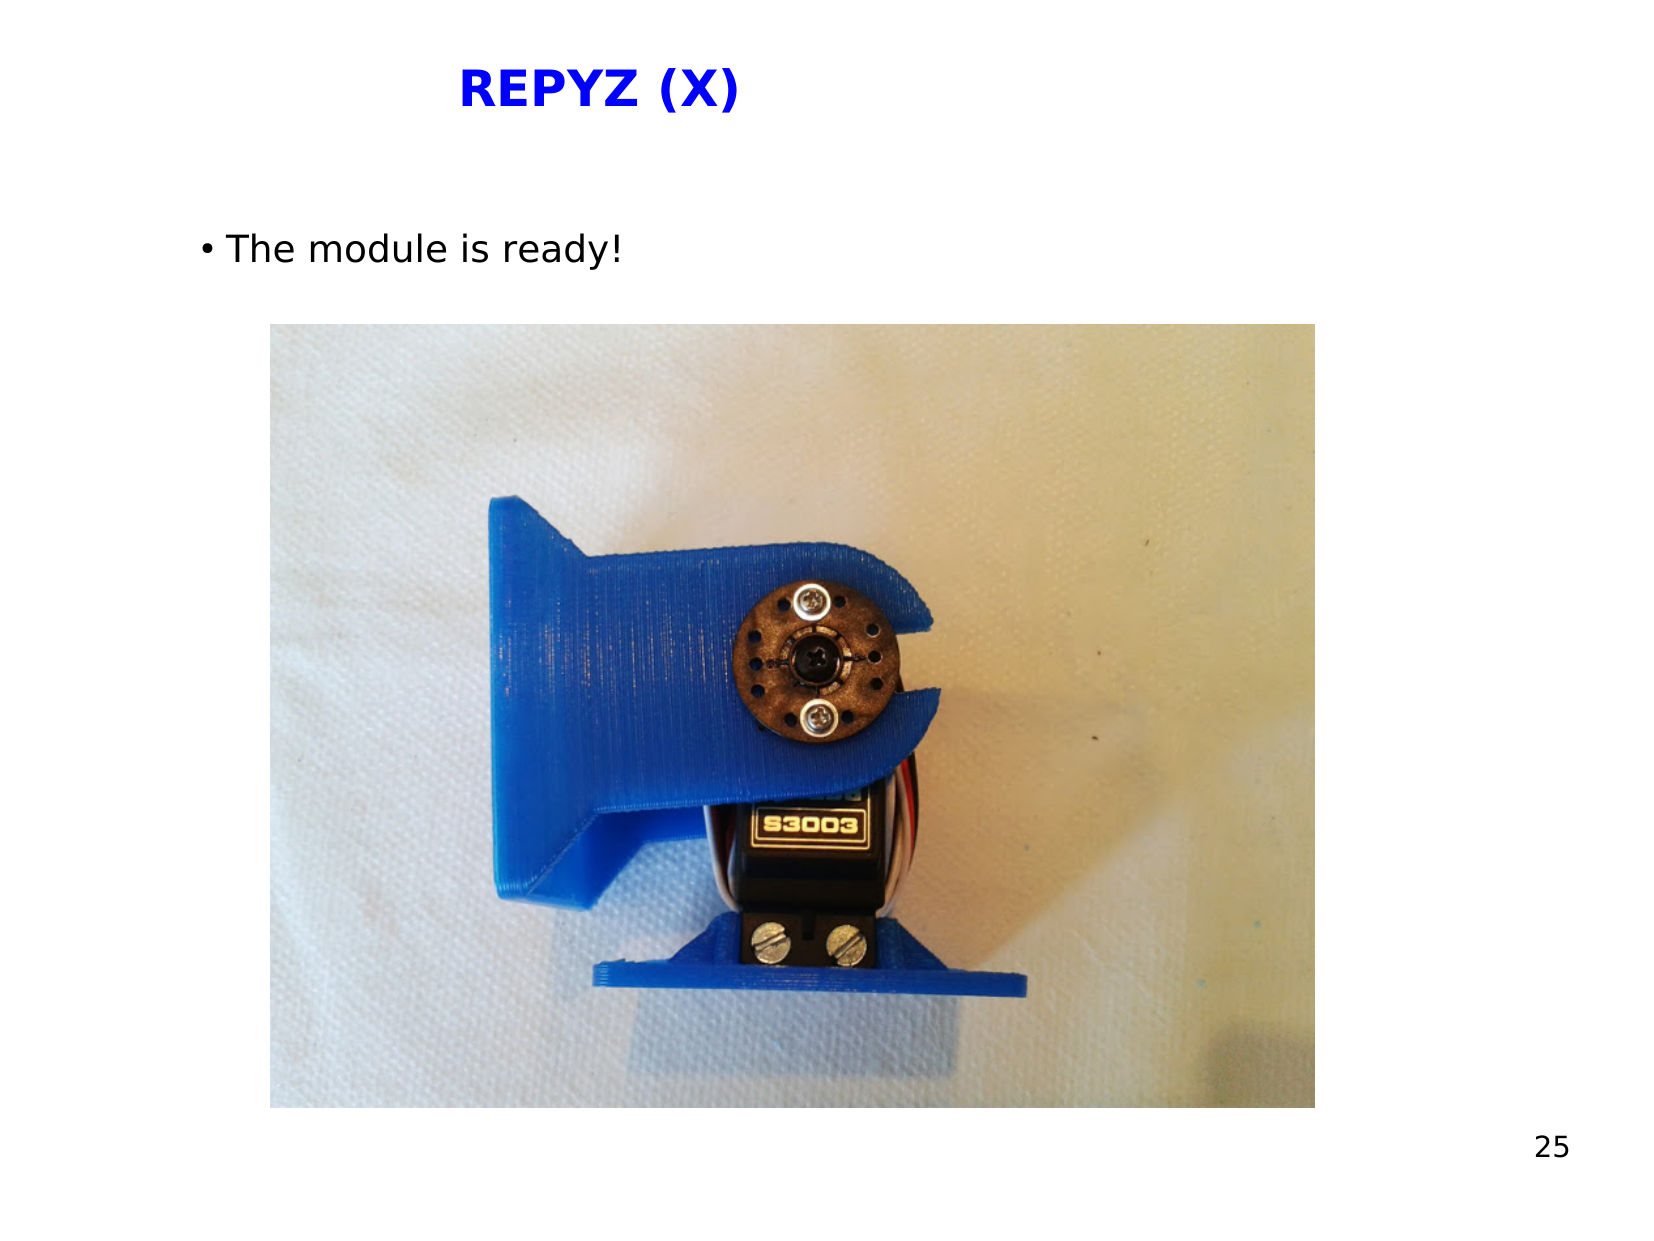

REPYZ (X)
 The module is ready!
25